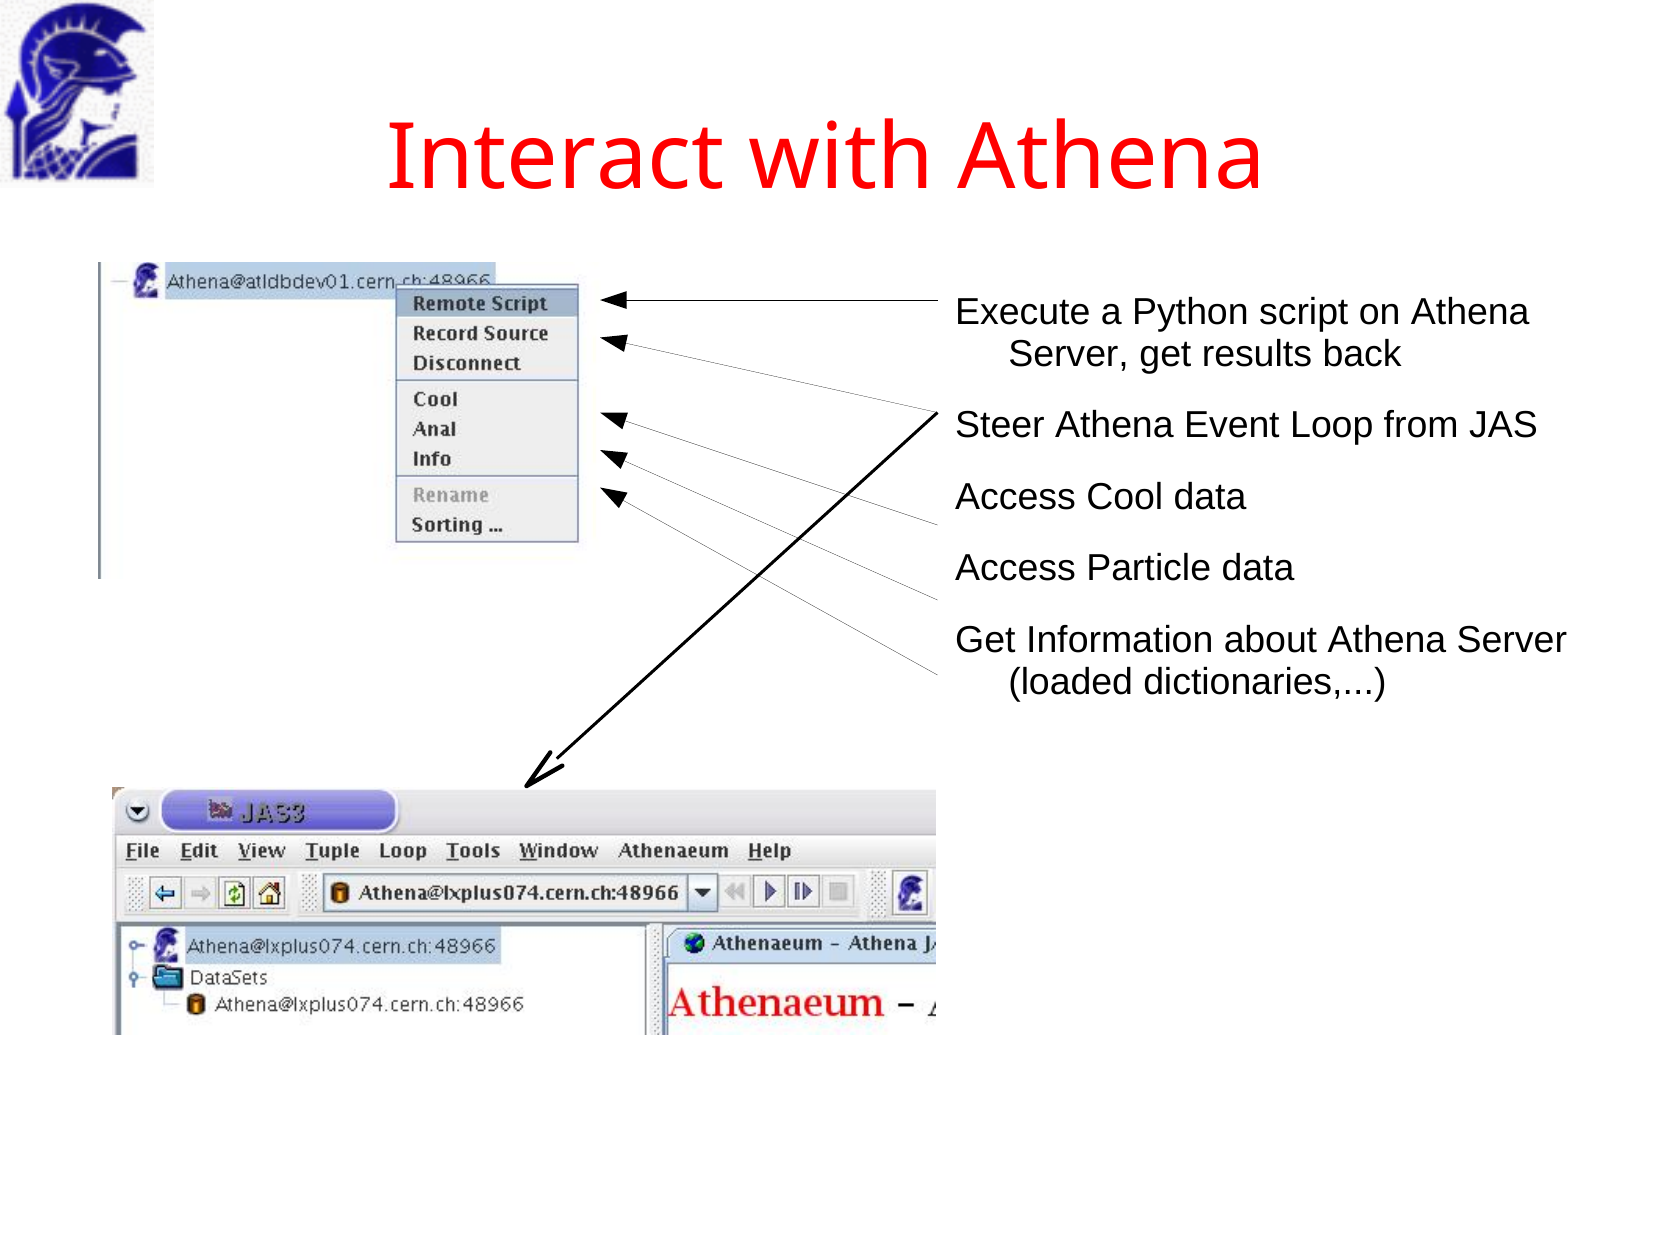

# Interact with Athena
Execute a Python script on Athena Server, get results back
Steer Athena Event Loop from JAS
Access Cool data
Access Particle data
Get Information about Athena Server (loaded dictionaries,...)